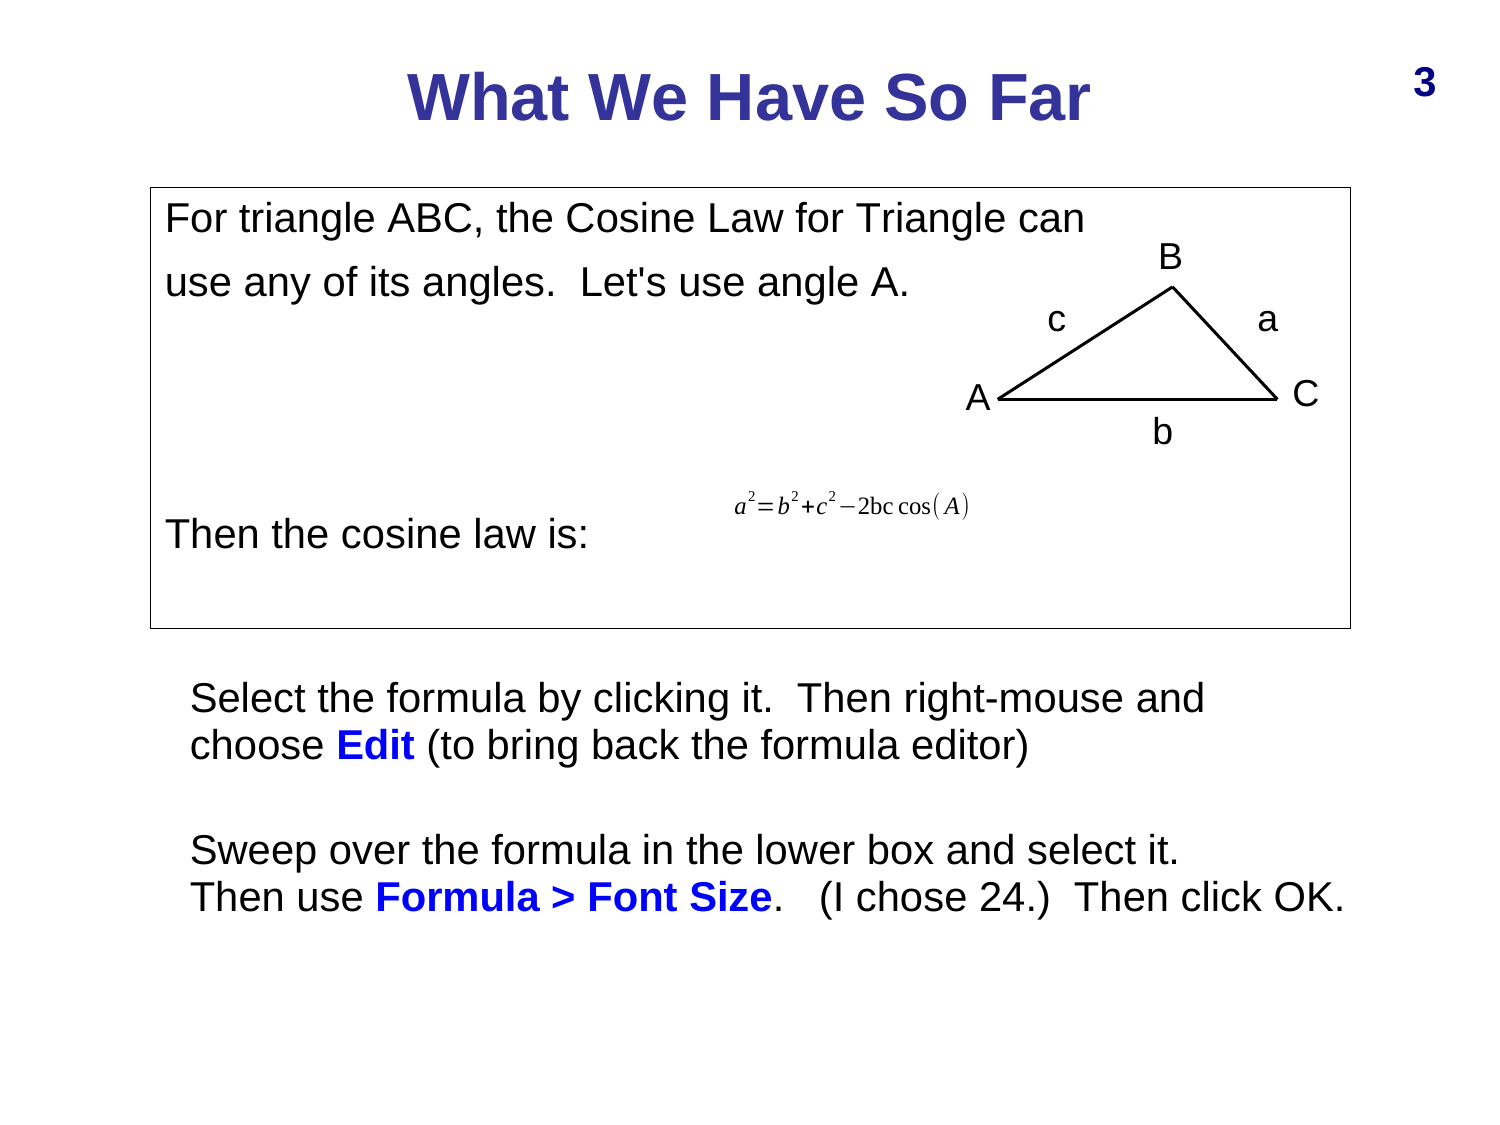

# What We Have So Far
3
For triangle ABC, the Cosine Law for Triangle can
use any of its angles. Let's use angle A.
Then the cosine law is:
B
c
a
C
A
b
Select the formula by clicking it. Then right-mouse and
choose Edit (to bring back the formula editor)
Sweep over the formula in the lower box and select it.
Then use Formula > Font Size. (I chose 24.) Then click OK.